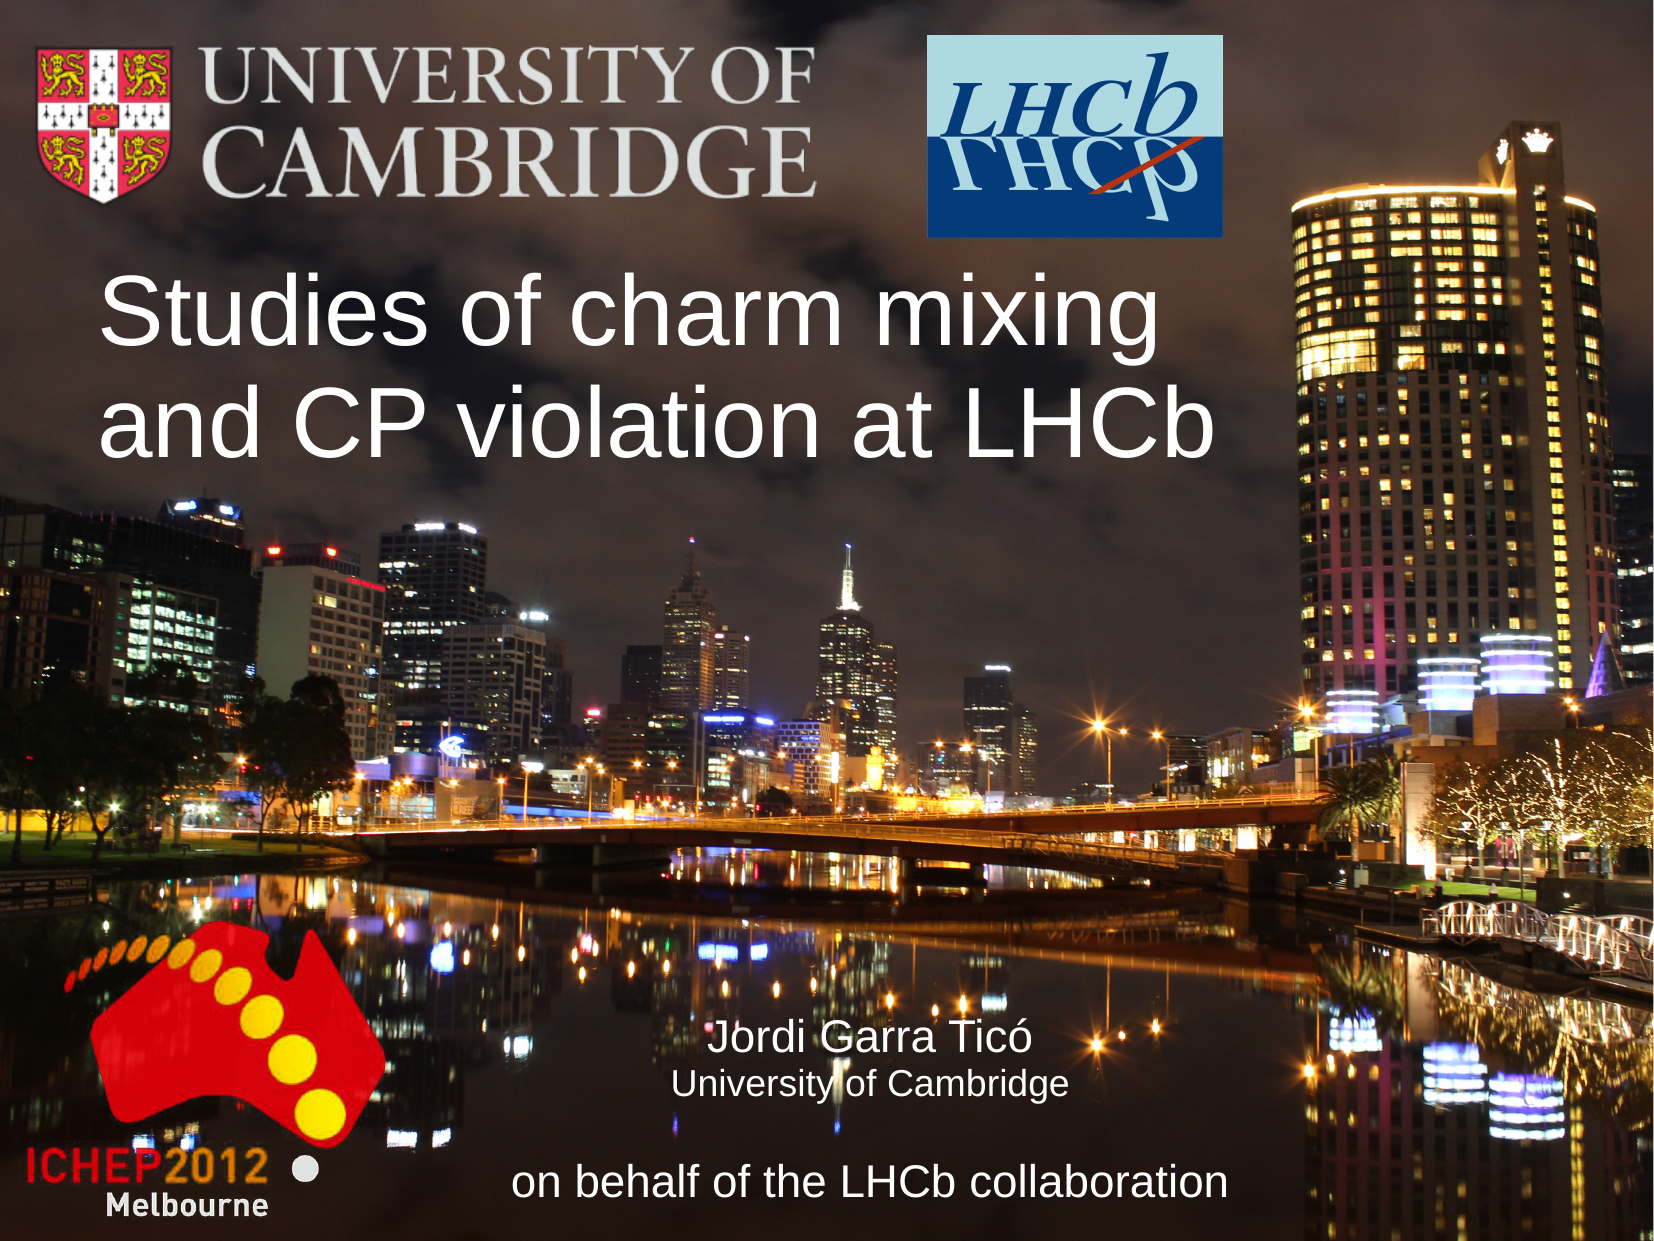

Studies of charm mixing and CP violation at LHCb
Jordi Garra Ticó
University of Cambridge
on behalf of the LHCb collaboration